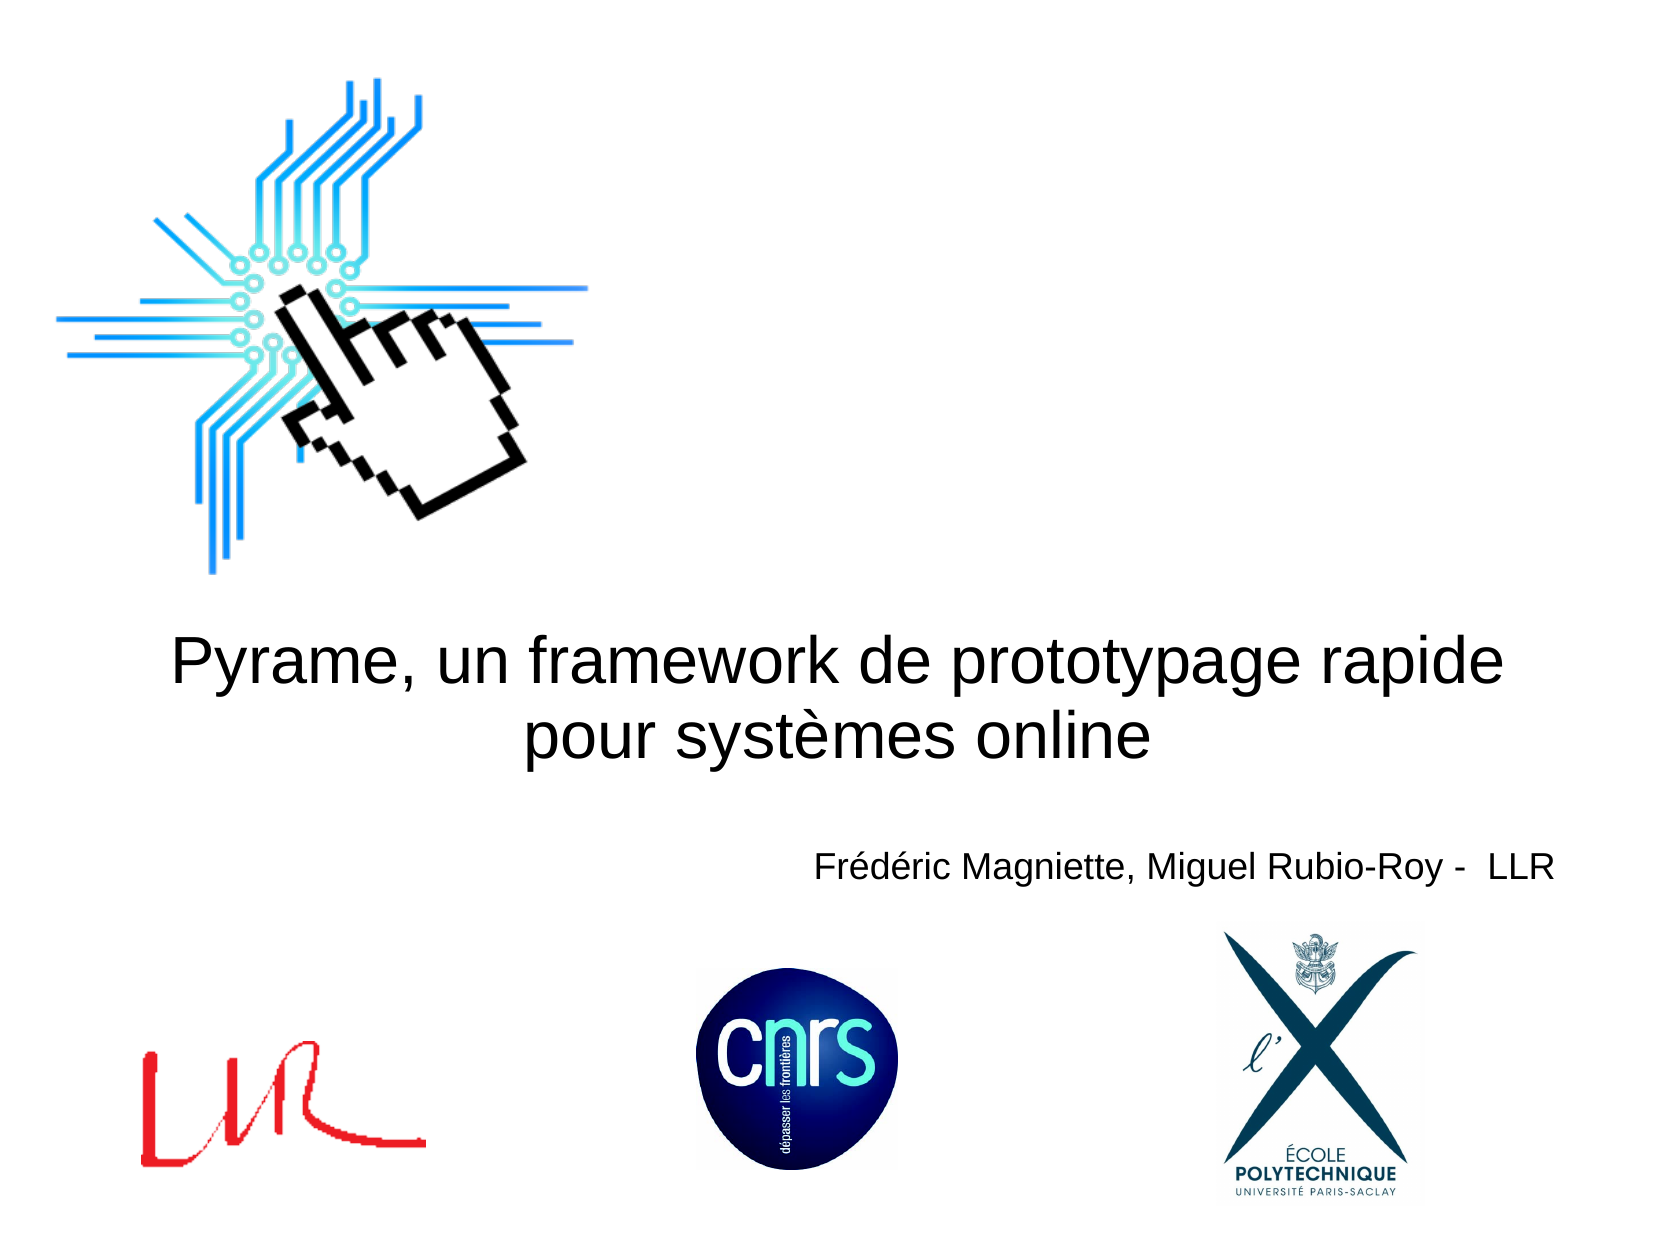

Pyrame, un framework de prototypage rapide pour systèmes online
Frédéric Magniette, Miguel Rubio-Roy - LLR